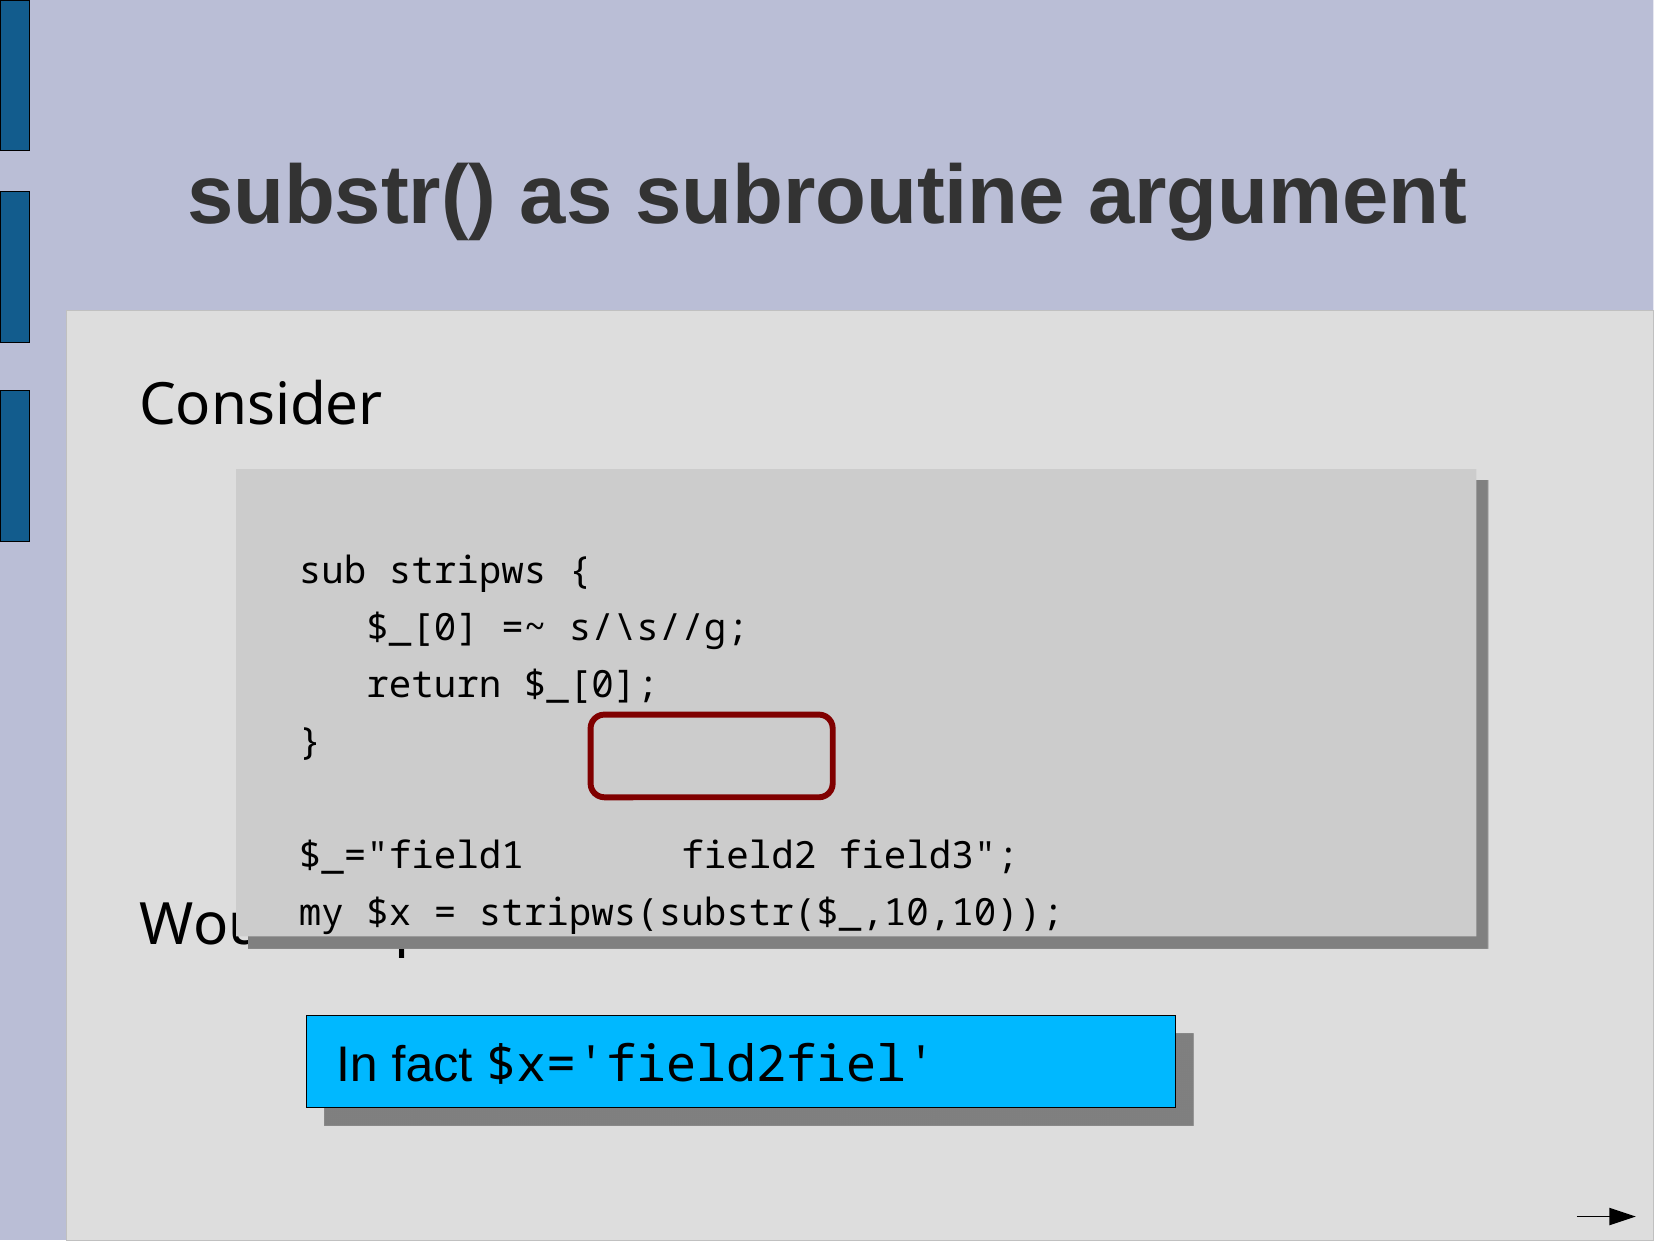

# substr() as subroutine argument
Consider
 sub stripws {
 $_[0] =~ s/\s//g;
 return $_[0];
 }
 $_="field1 field2 field3";
 my $x = stripws(substr($_,10,10));
Would expect $x='field2'
In fact $x='field2fiel'